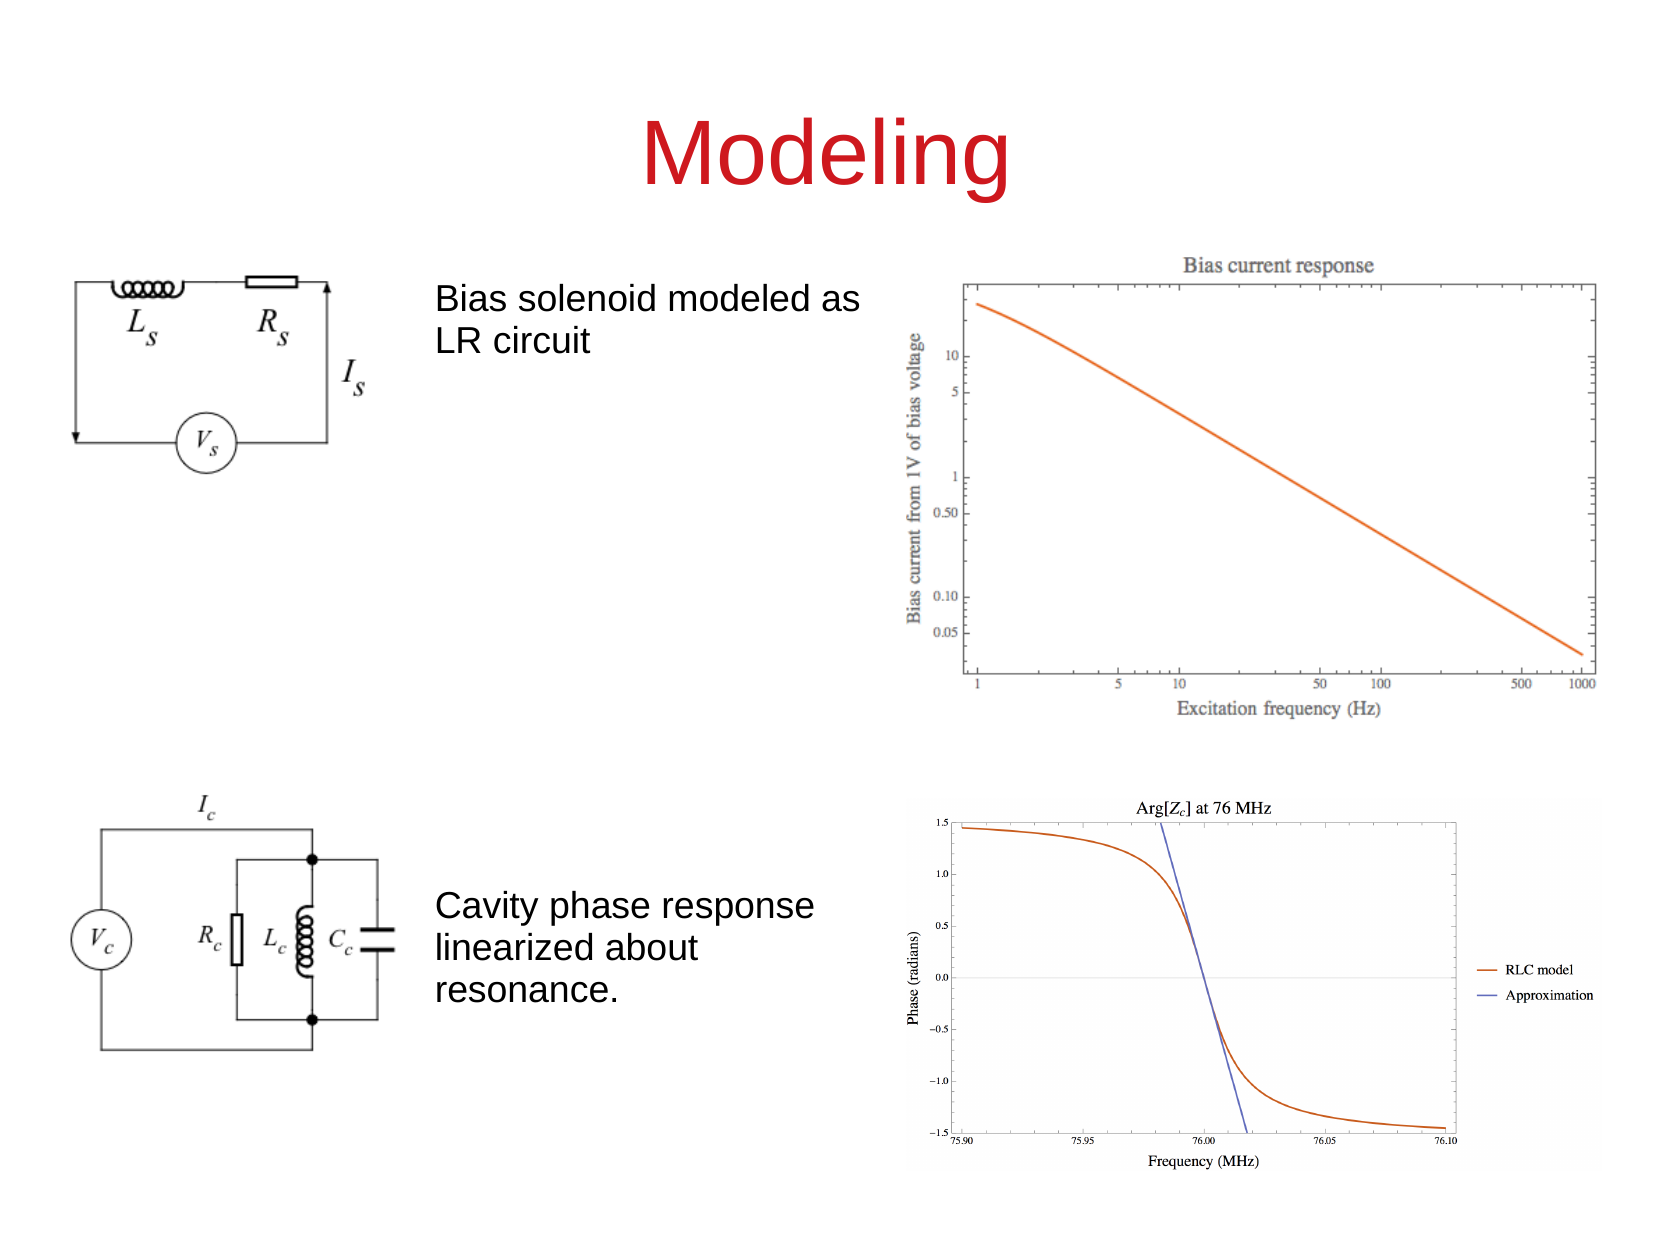

# Modeling
Bias solenoid modeled as LR circuit
Cavity phase response linearized about resonance.